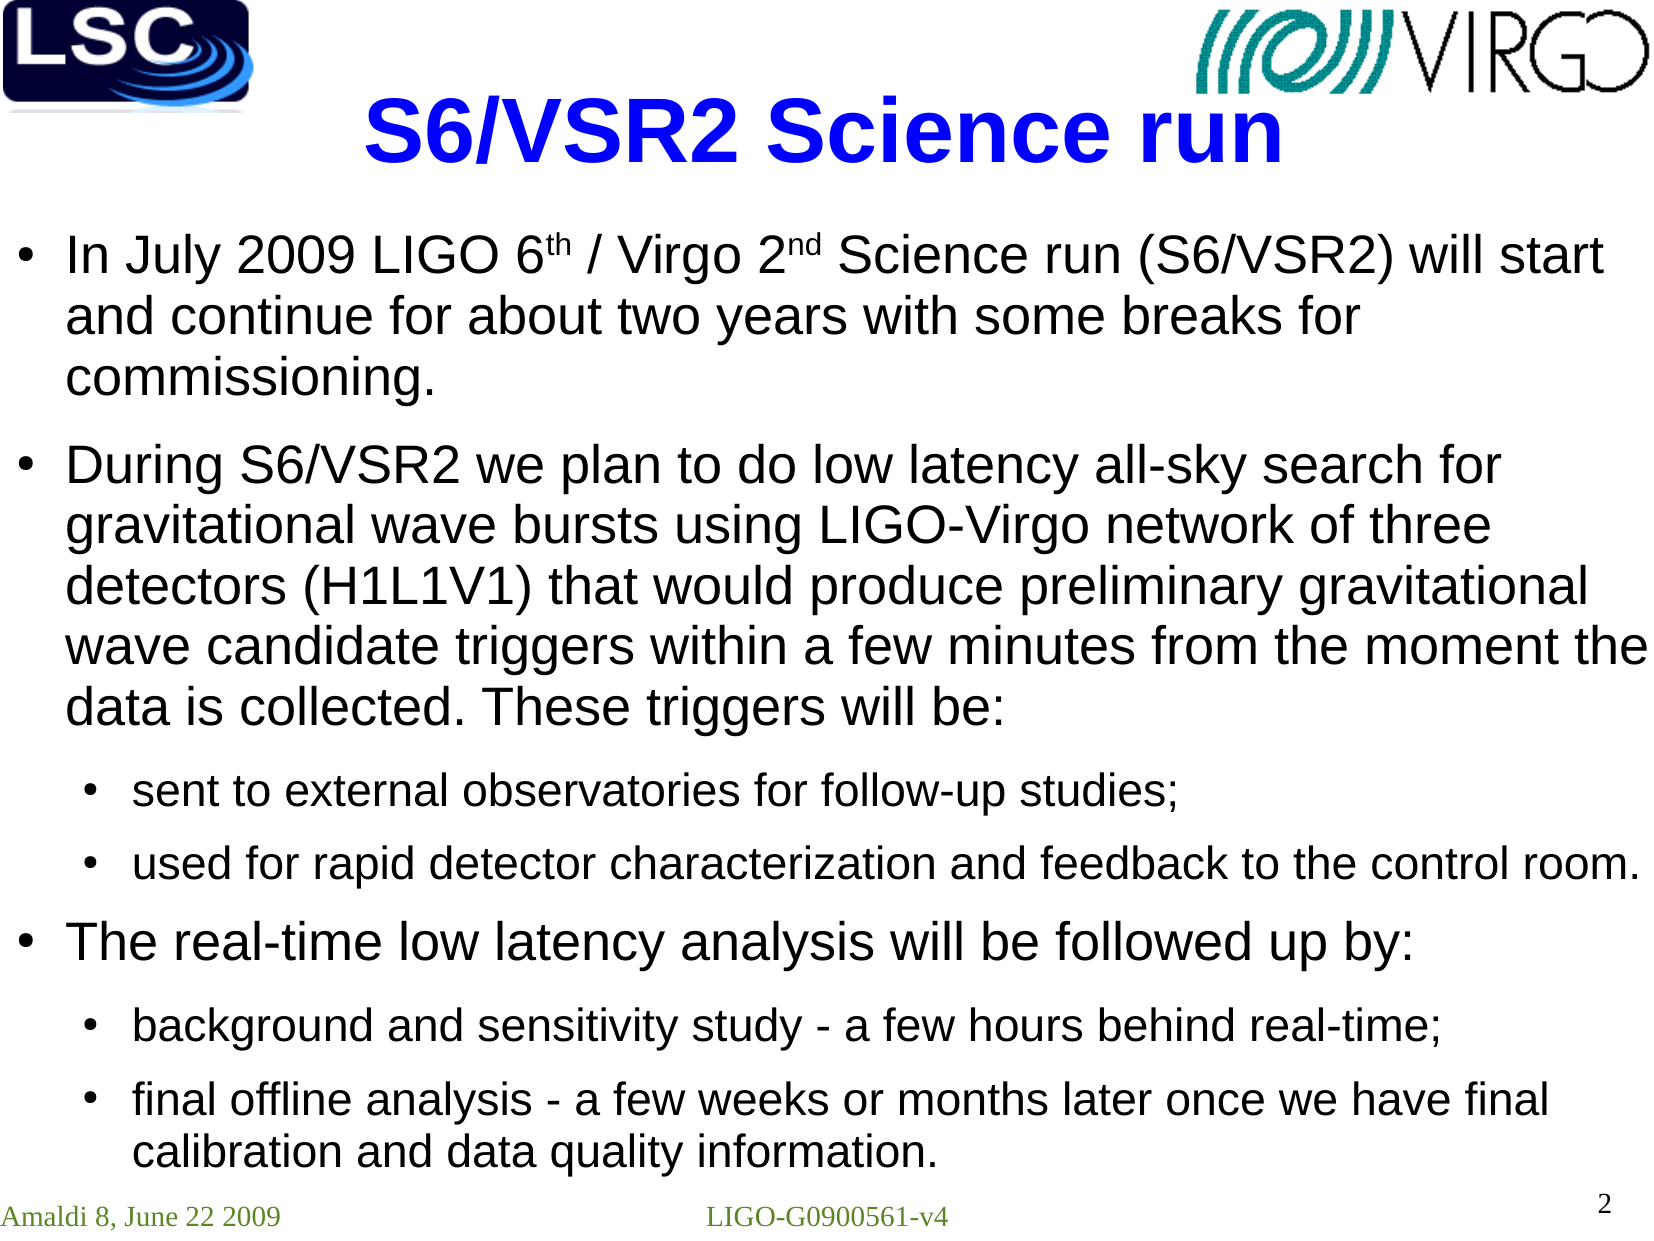

# S6/VSR2 Science run
In July 2009 LIGO 6th / Virgo 2nd Science run (S6/VSR2) will start and continue for about two years with some breaks for commissioning.
During S6/VSR2 we plan to do low latency all-sky search for gravitational wave bursts using LIGO-Virgo network of three detectors (H1L1V1) that would produce preliminary gravitational wave candidate triggers within a few minutes from the moment the data is collected. These triggers will be:
sent to external observatories for follow-up studies;
used for rapid detector characterization and feedback to the control room.
The real-time low latency analysis will be followed up by:
background and sensitivity study - a few hours behind real-time;
final offline analysis - a few weeks or months later once we have final calibration and data quality information.
2